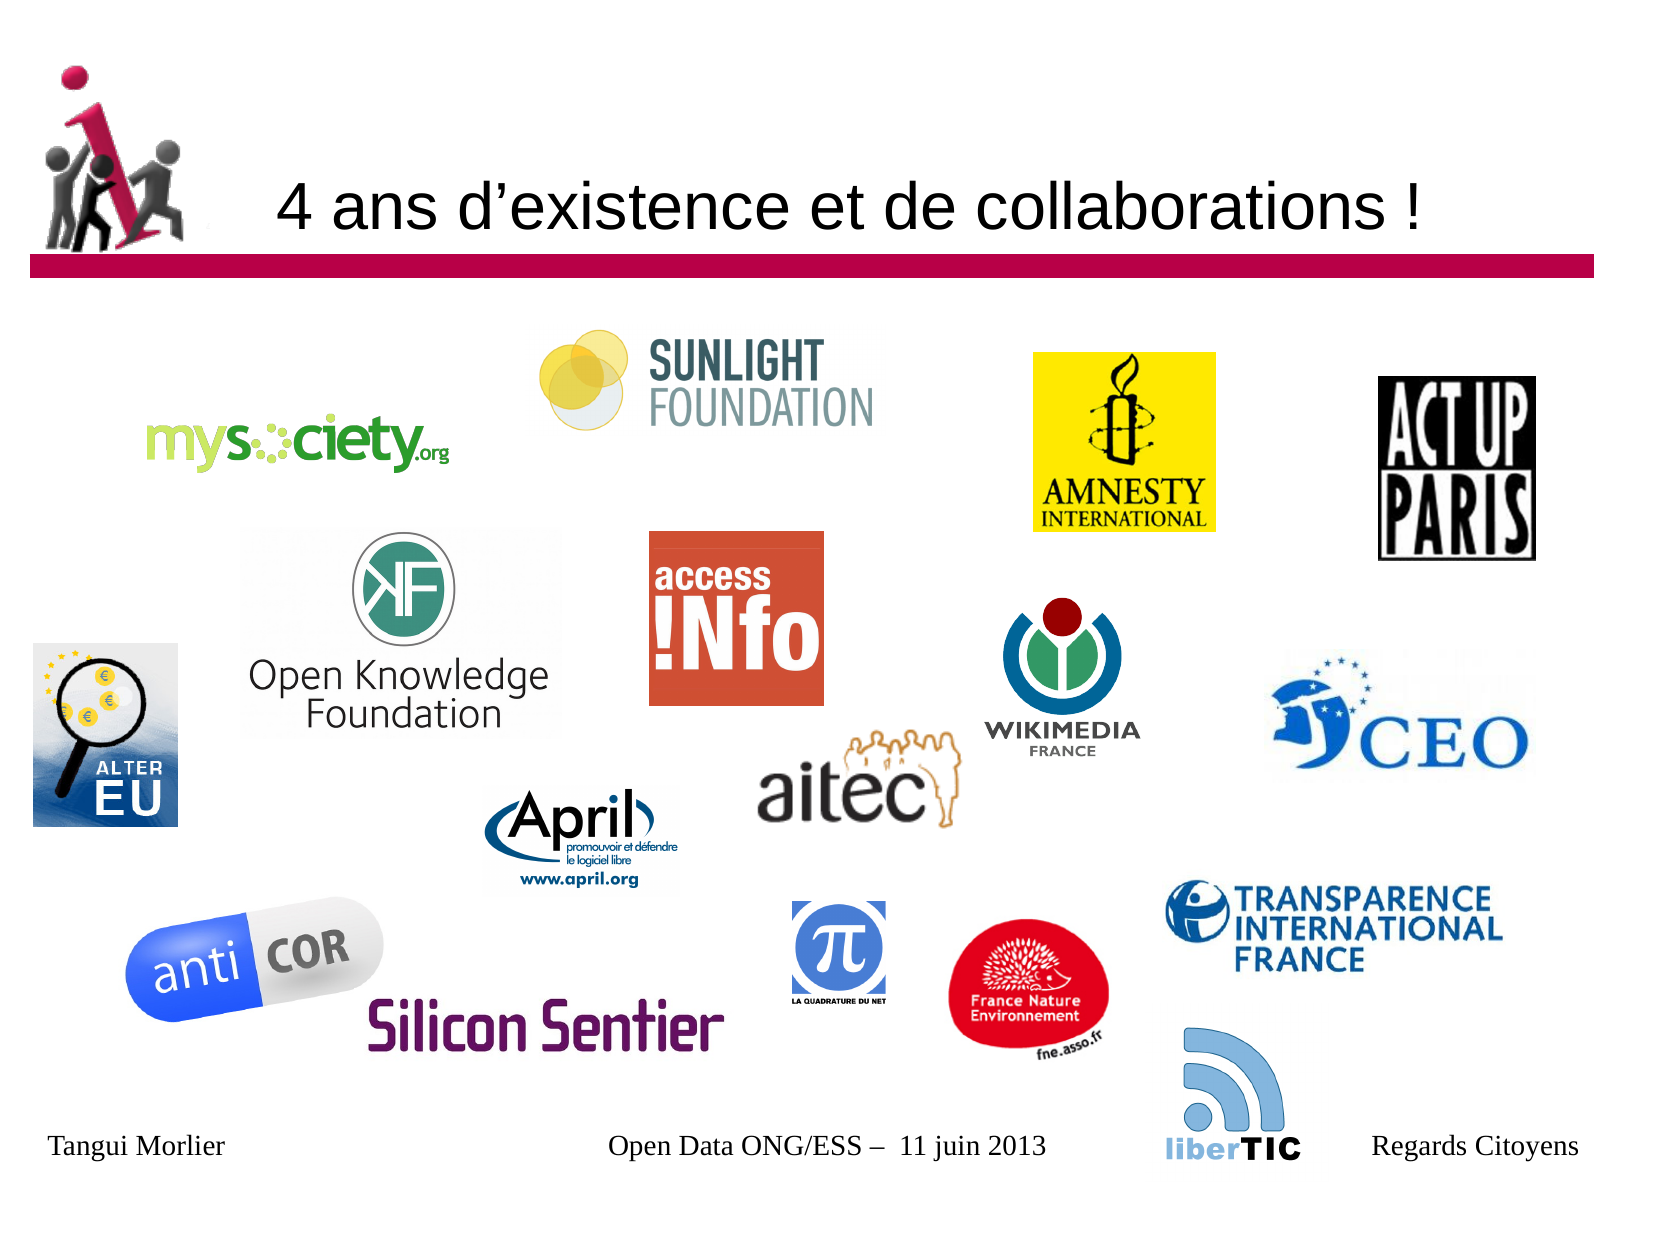

# 4 ans d’existence et de collaborations !
Tangui Morlier - Open Data ONG/ESS - 11 juin 2013